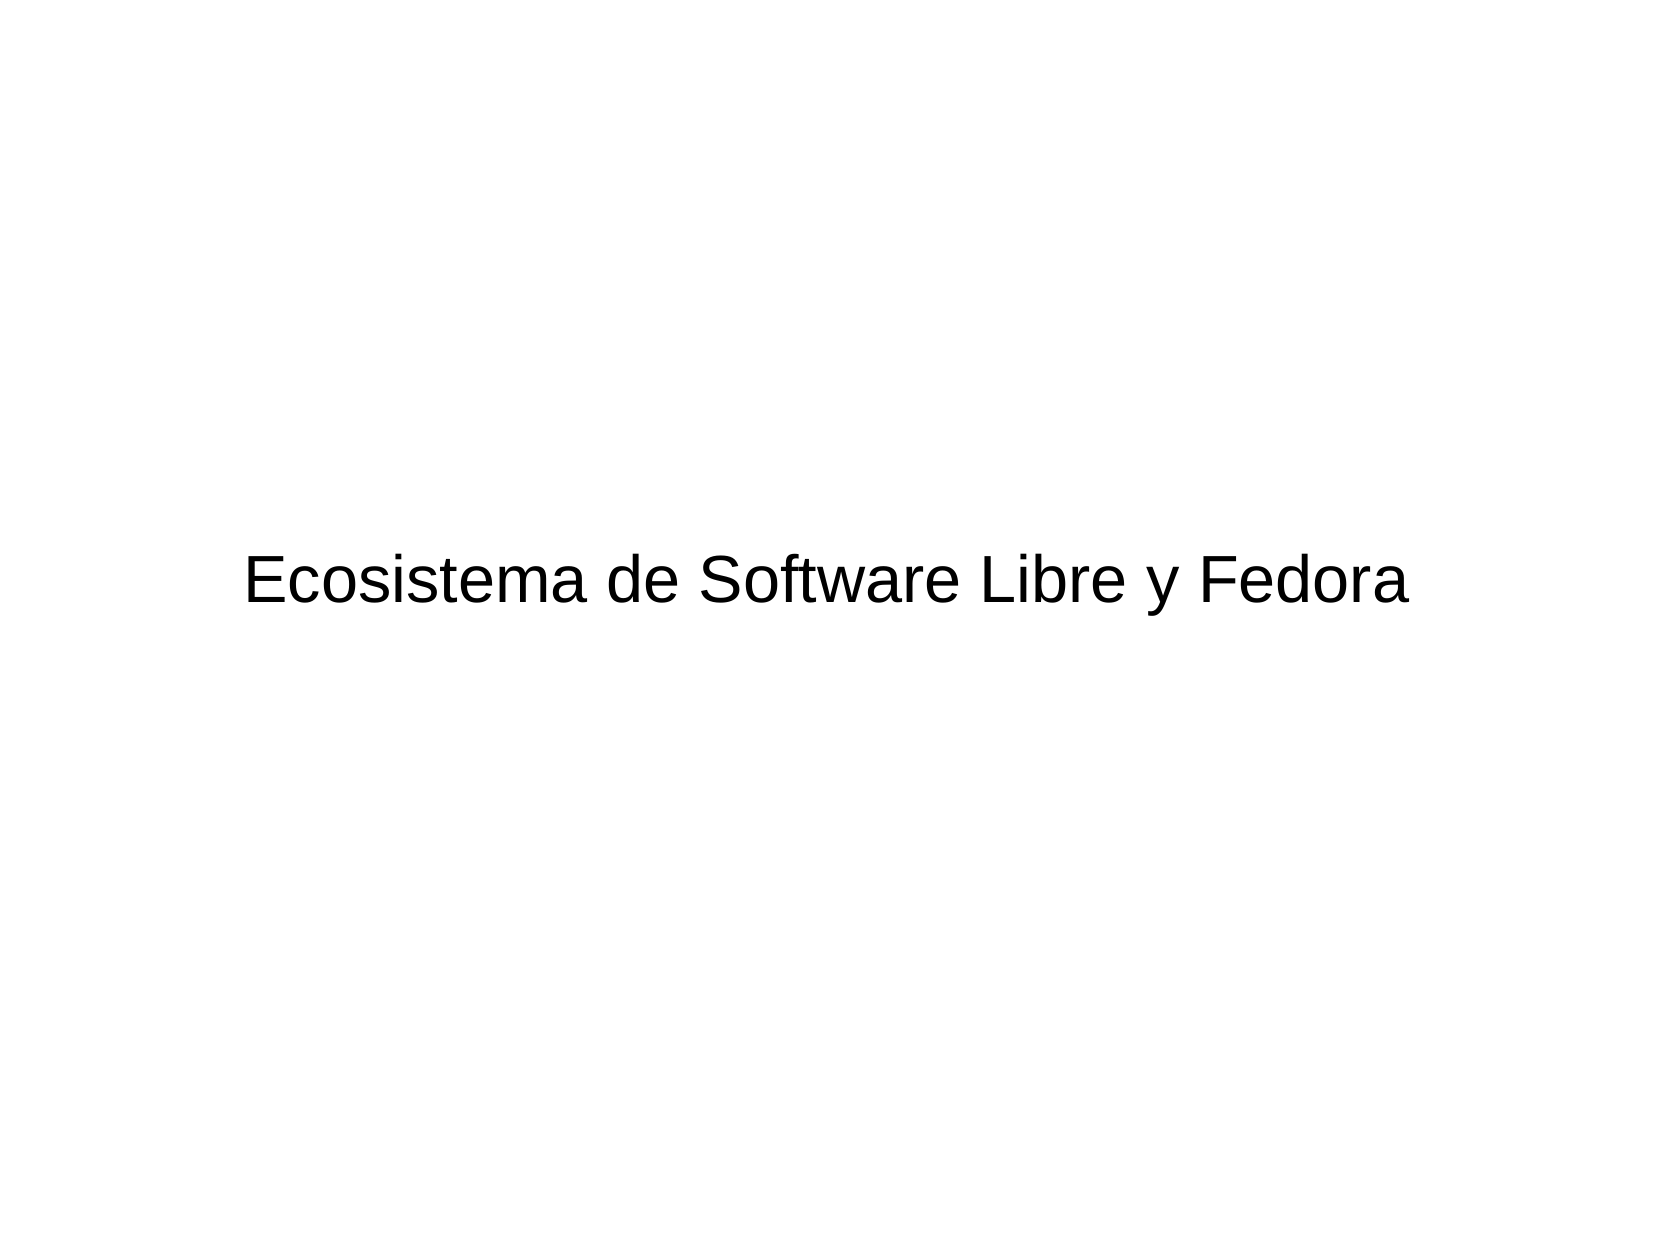

# Ecosistema de Software Libre y Fedora